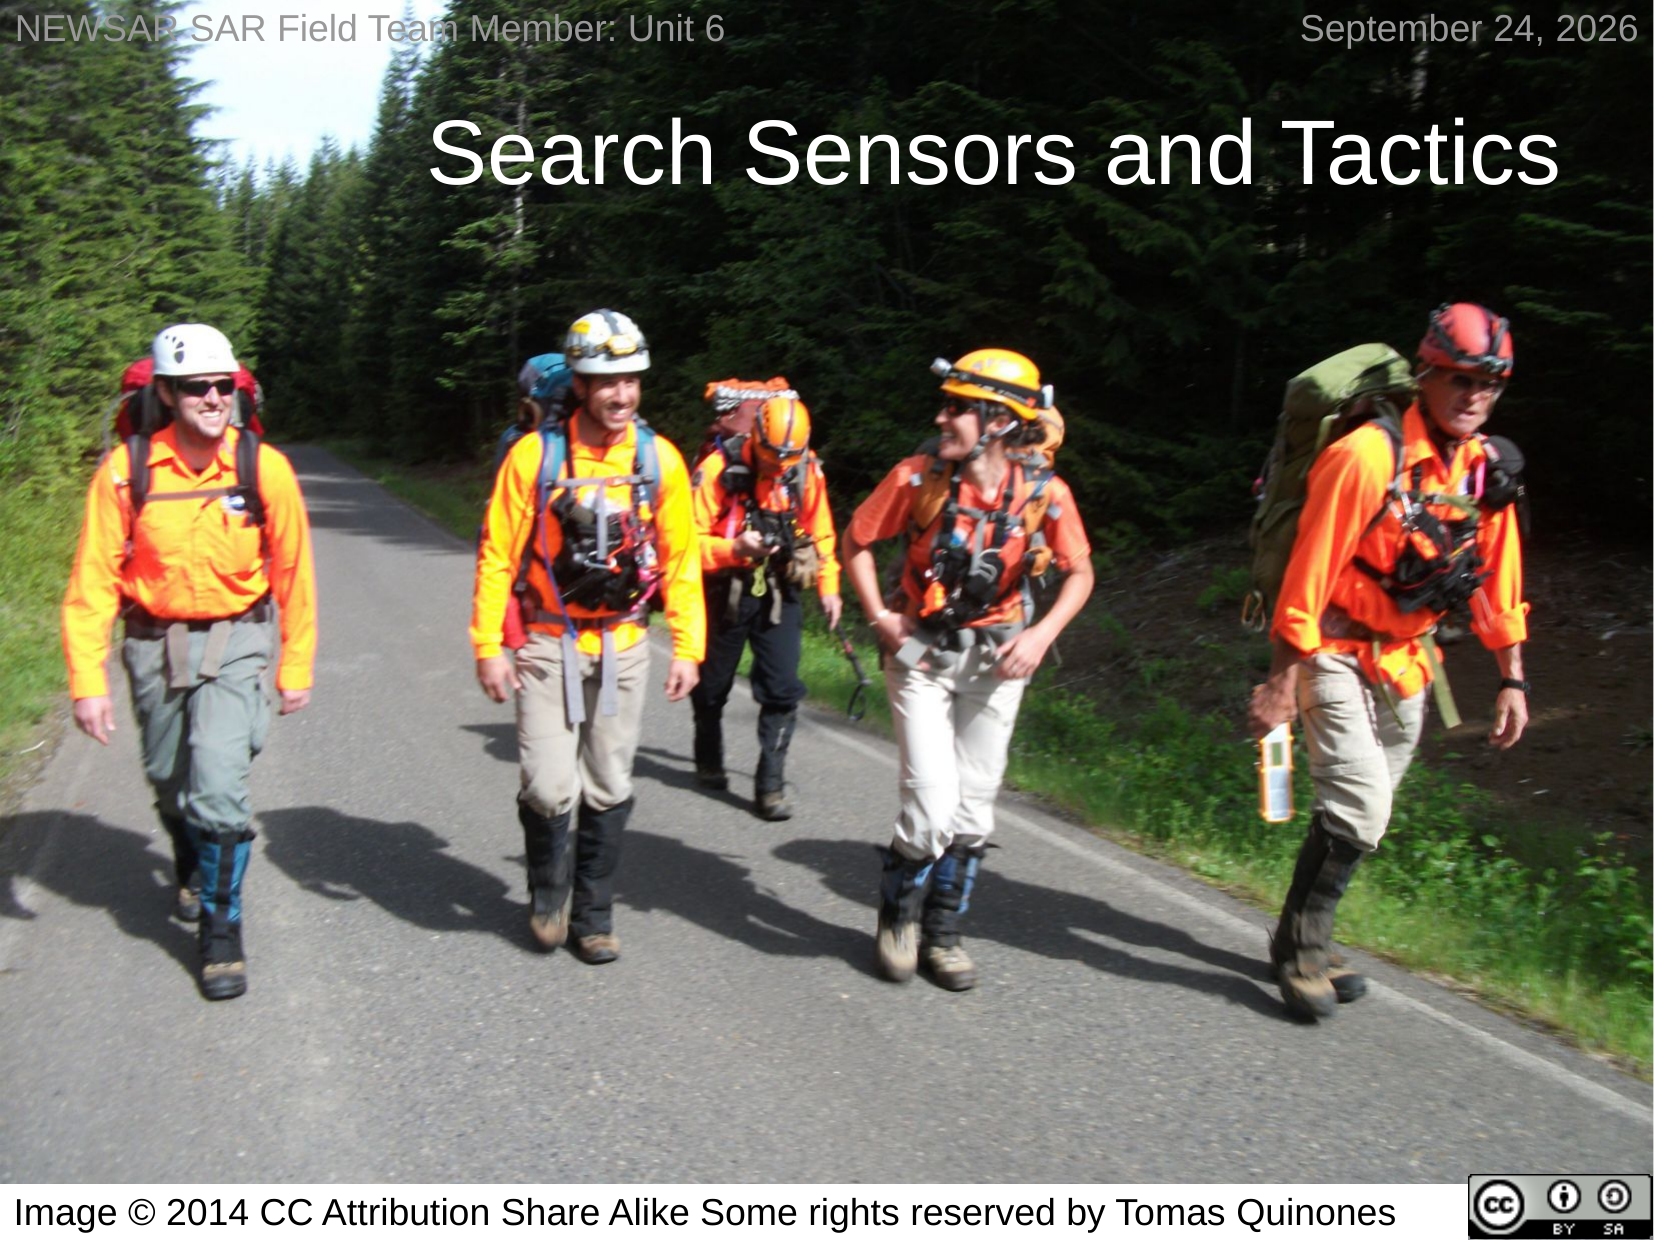

NEWSAR SAR Field Team Member: Unit 6
# Search Sensors and Tactics
Image © 2014 CC Attribution Share Alike Some rights reserved by Tomas Quinones